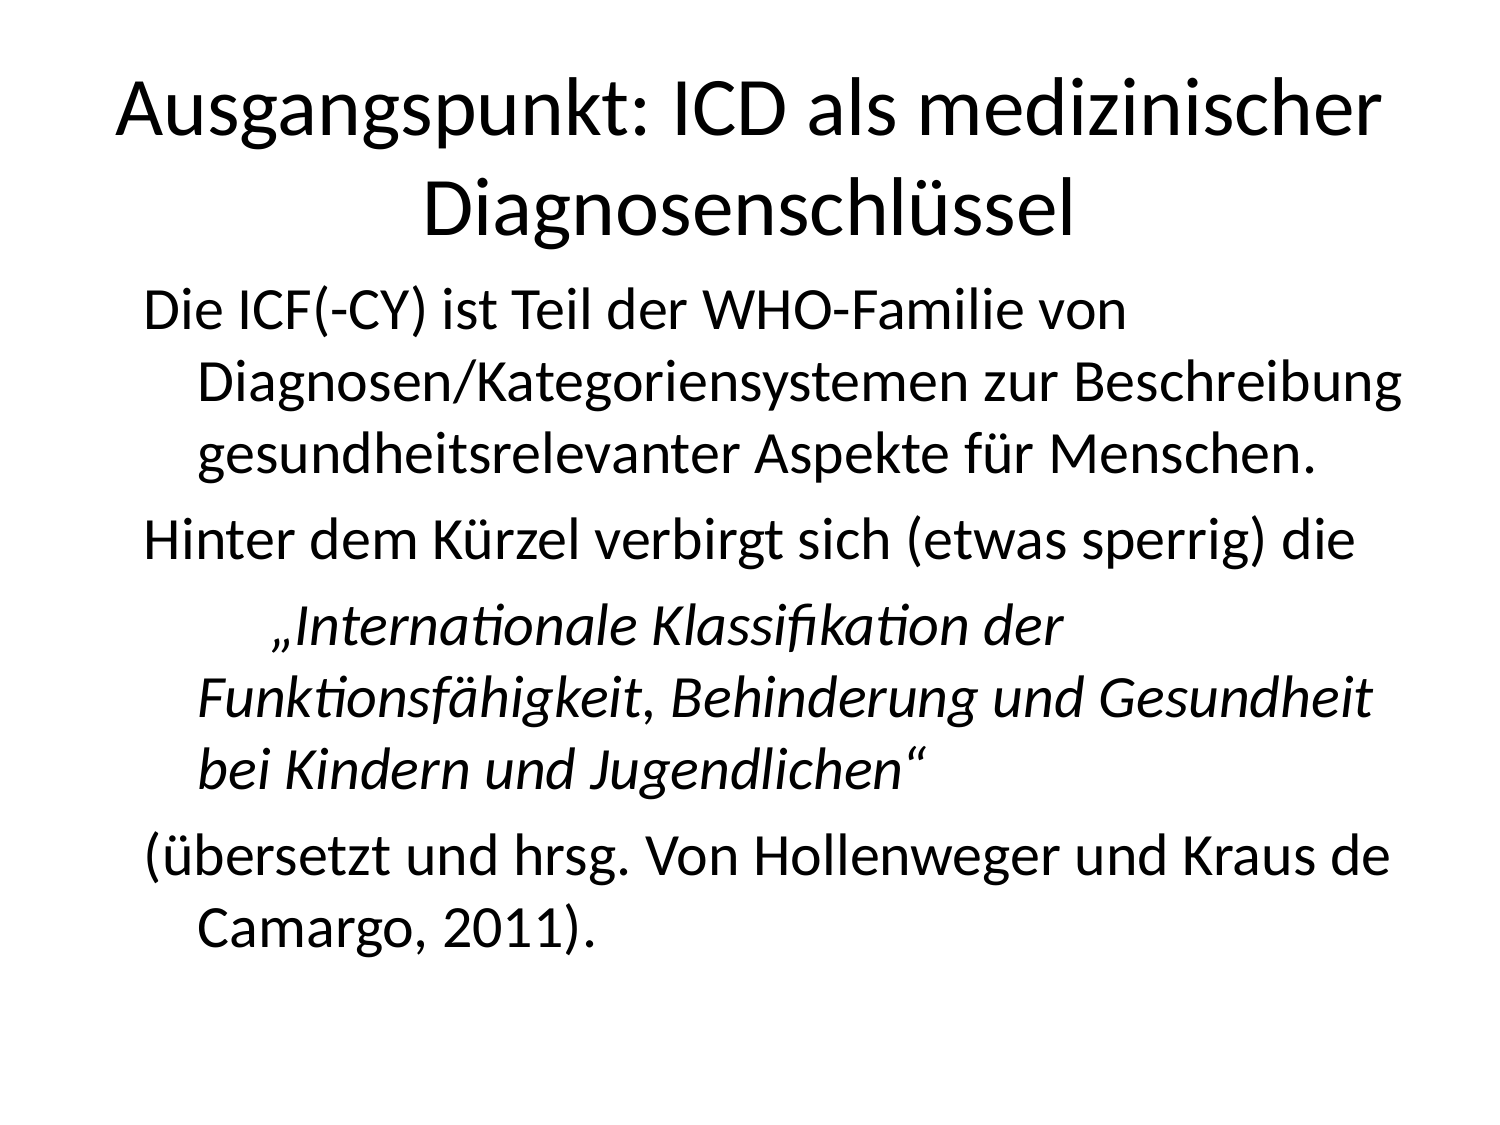

# Ausgangspunkt: ICD als medizinischer Diagnosenschlüssel
Die ICF(-CY) ist Teil der WHO-Familie von Diagnosen/Kategoriensystemen zur Beschreibung gesundheitsrelevanter Aspekte für Menschen.
Hinter dem Kürzel verbirgt sich (etwas sperrig) die
	„Internationale Klassifikation der Funktionsfähigkeit, Behinderung und Gesundheit bei Kindern und Jugendlichen“
(übersetzt und hrsg. Von Hollenweger und Kraus de Camargo, 2011).